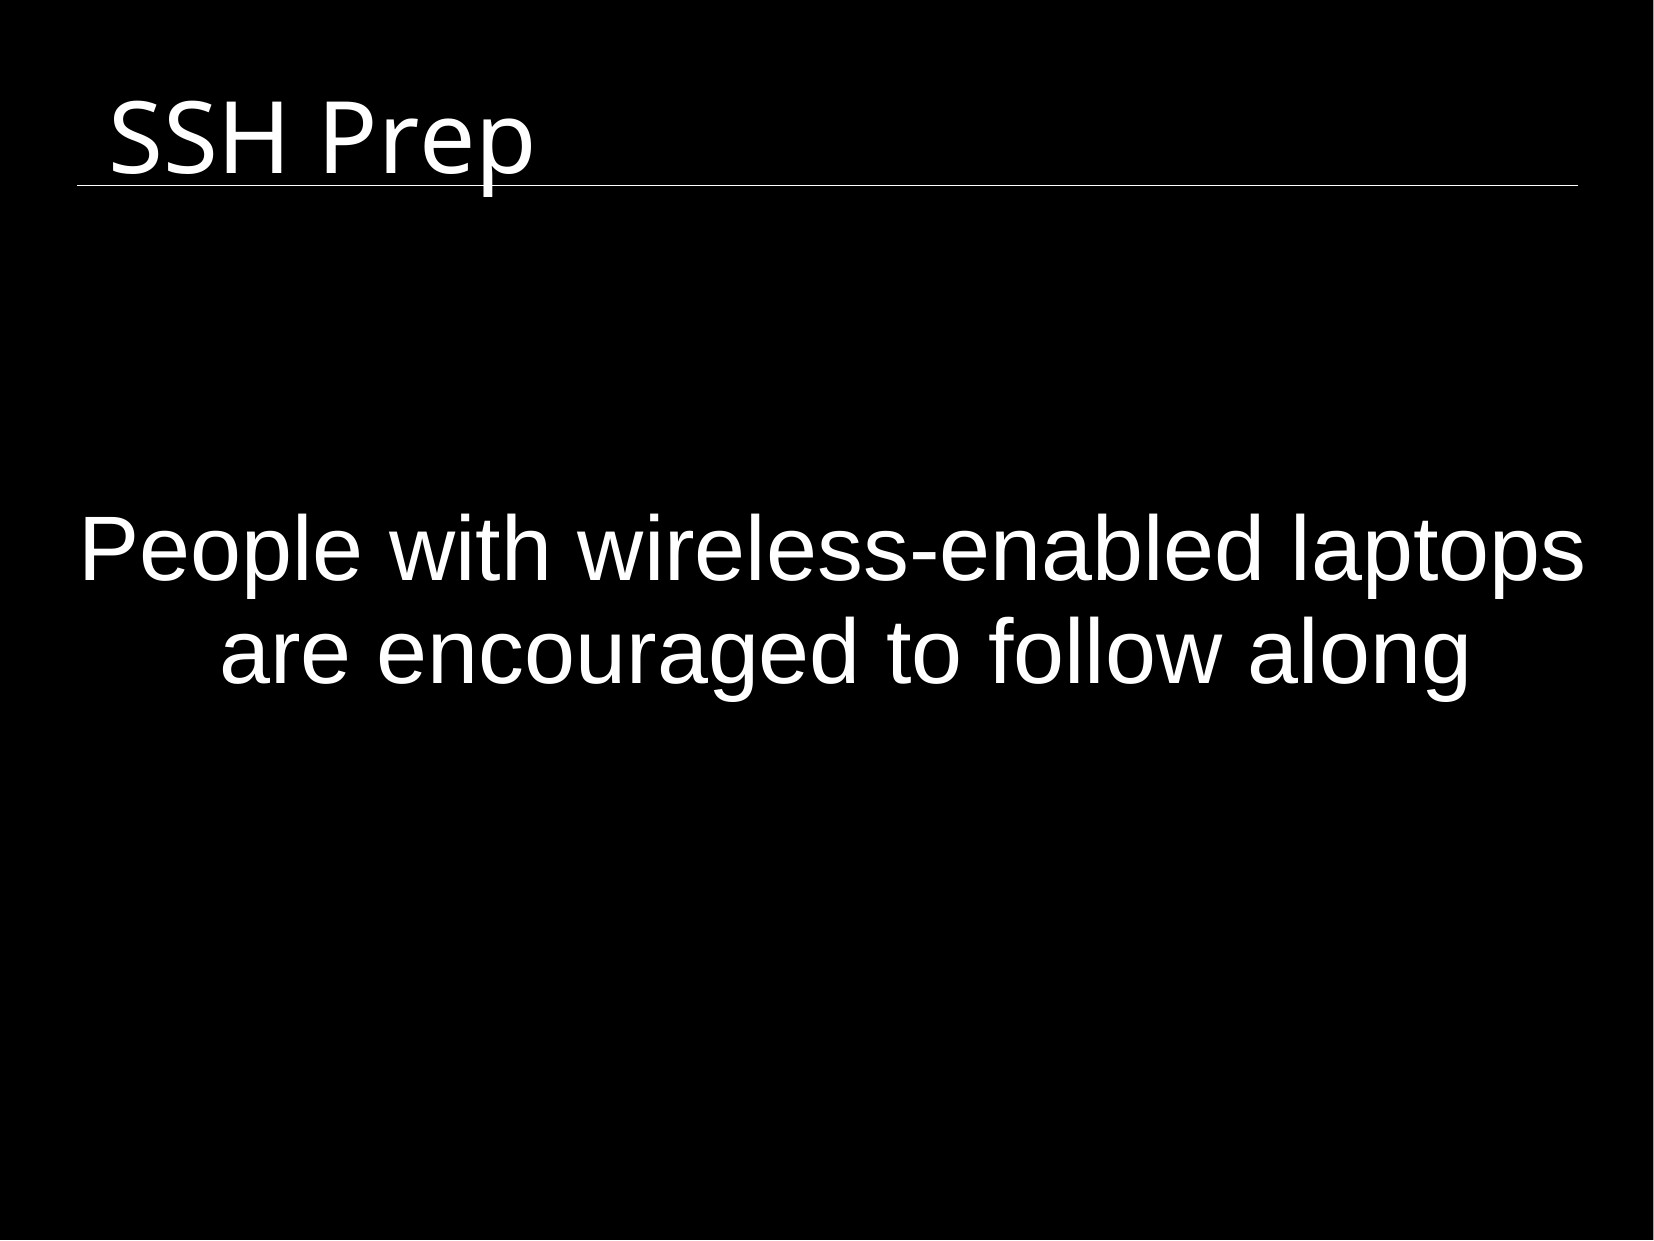

SSH Prep
People with wireless-enabled laptops
 are encouraged to follow along